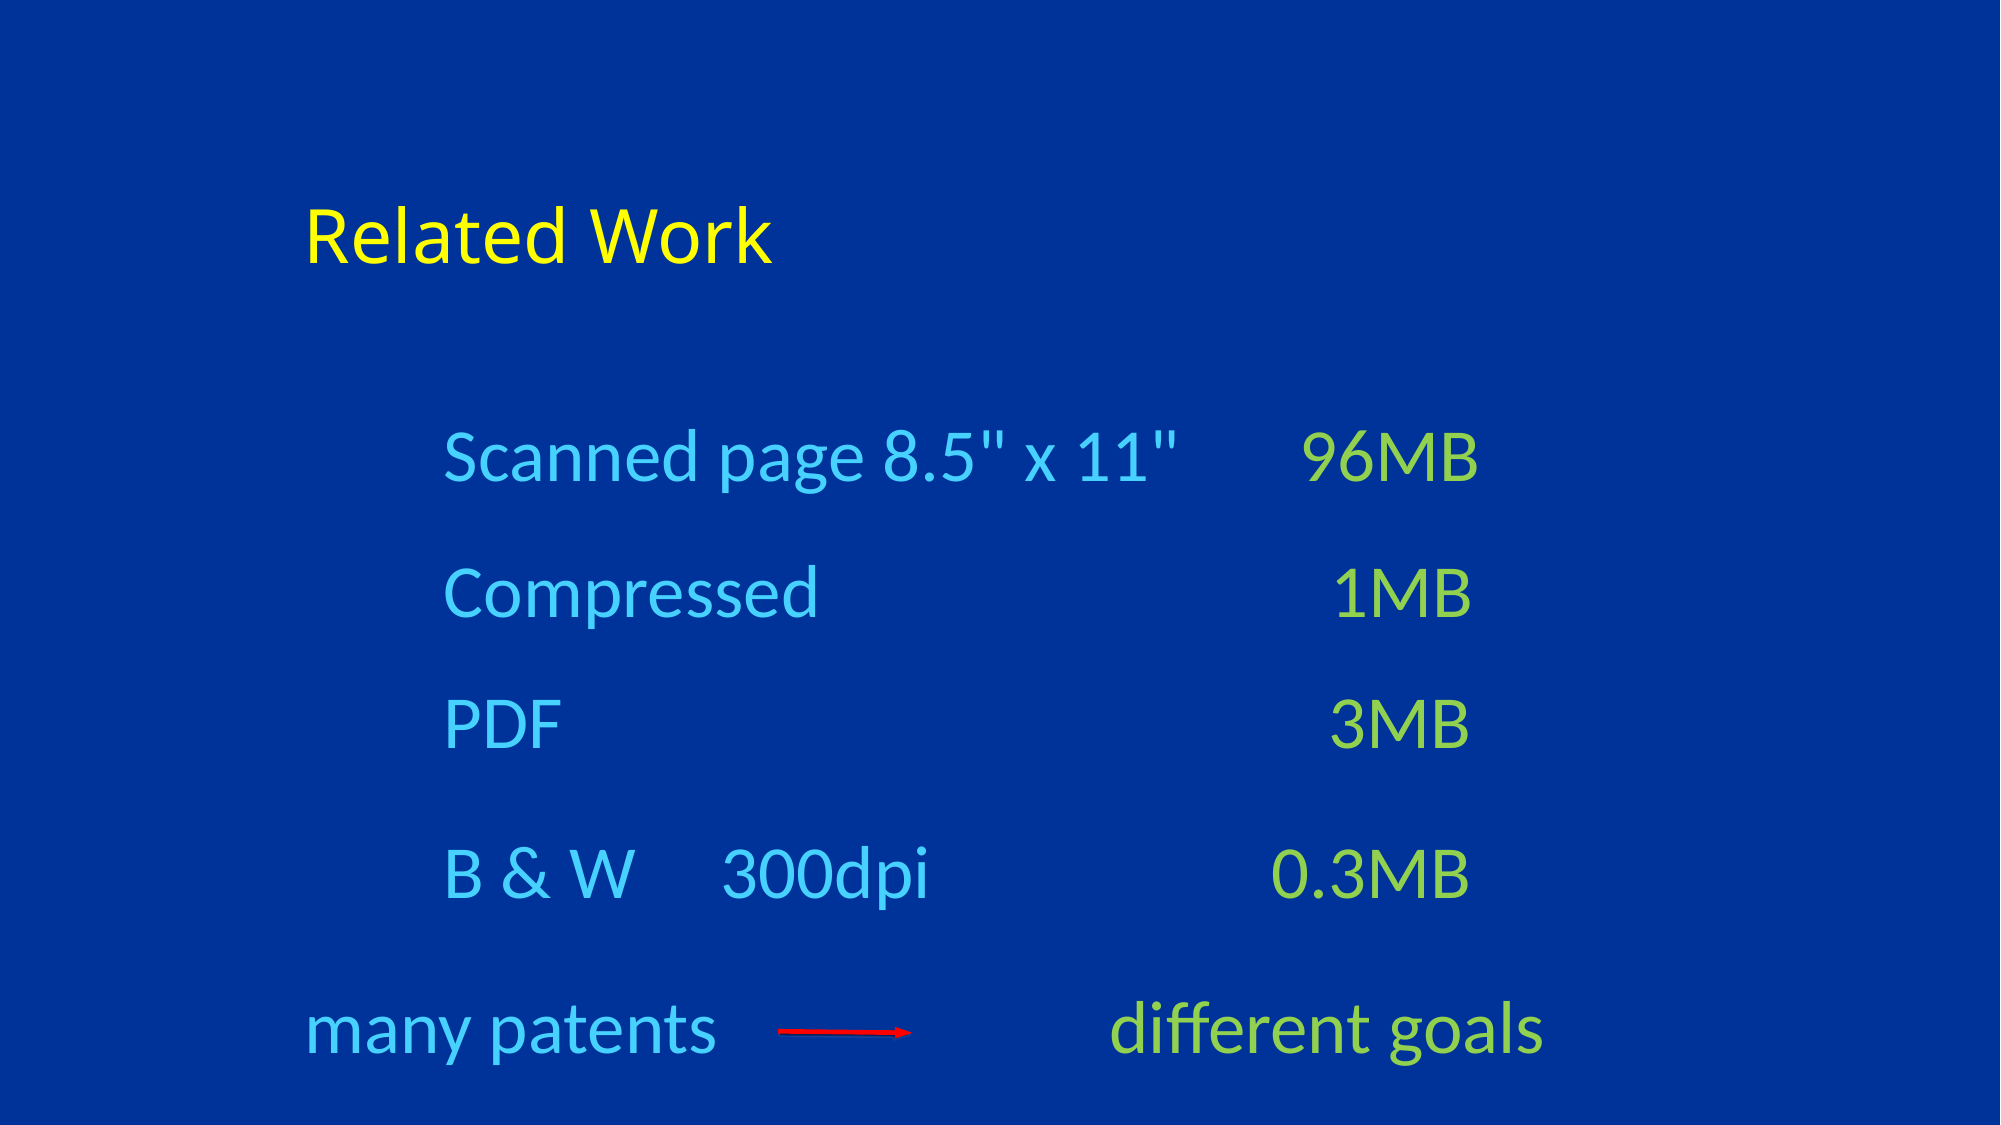

Related Work
Scanned page 8.5" x 11"       96MB
Compressed                              1MB
PDF                                             3MB
B & W     300dpi                    0.3MB
many patents                       different goals